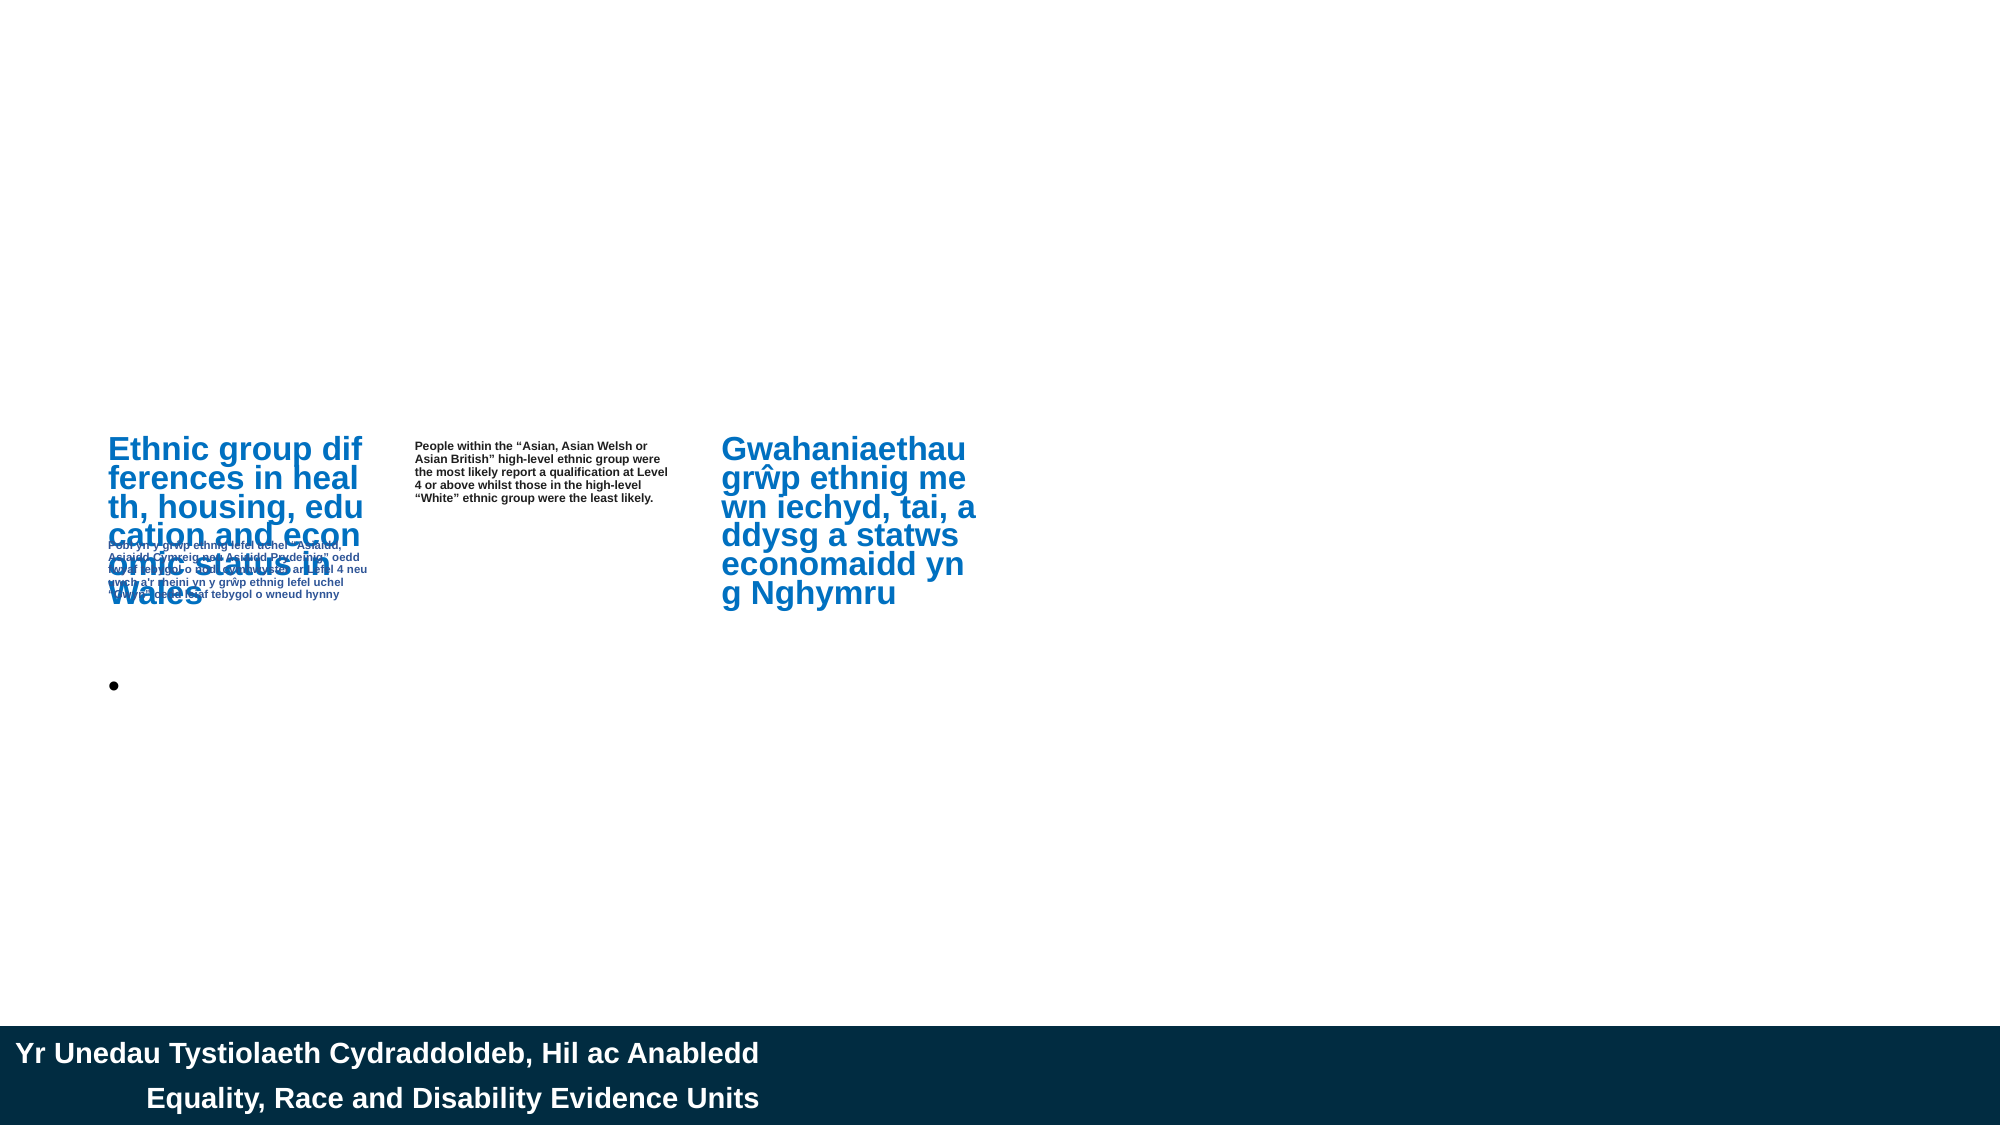

# Ethnic group differences in health, housing, education and economic status in Wales
People within the “Asian, Asian Welsh or Asian British” high-level ethnic group were the most likely report a qualification at Level 4 or above whilst those in the high-level “White” ethnic group were the least likely.
Gwahaniaethau grŵp ethnig mewn iechyd, tai, addysg a statws economaidd yng Nghymru
Pobl yn y grŵp ethnig lefel uchel “Asiaidd, Asiaidd Cymreig neu Asiaidd Prydeinig” oedd fwyaf tebygol o nodi cymhwyster ar Lefel 4 neu uwch a'r rheini yn y grŵp ethnig lefel uchel “Gwyn” oedd leiaf tebygol o wneud hynny
Yr Unedau Tystiolaeth Cydraddoldeb, Hil ac Anabledd
Equality, Race and Disability Evidence Units